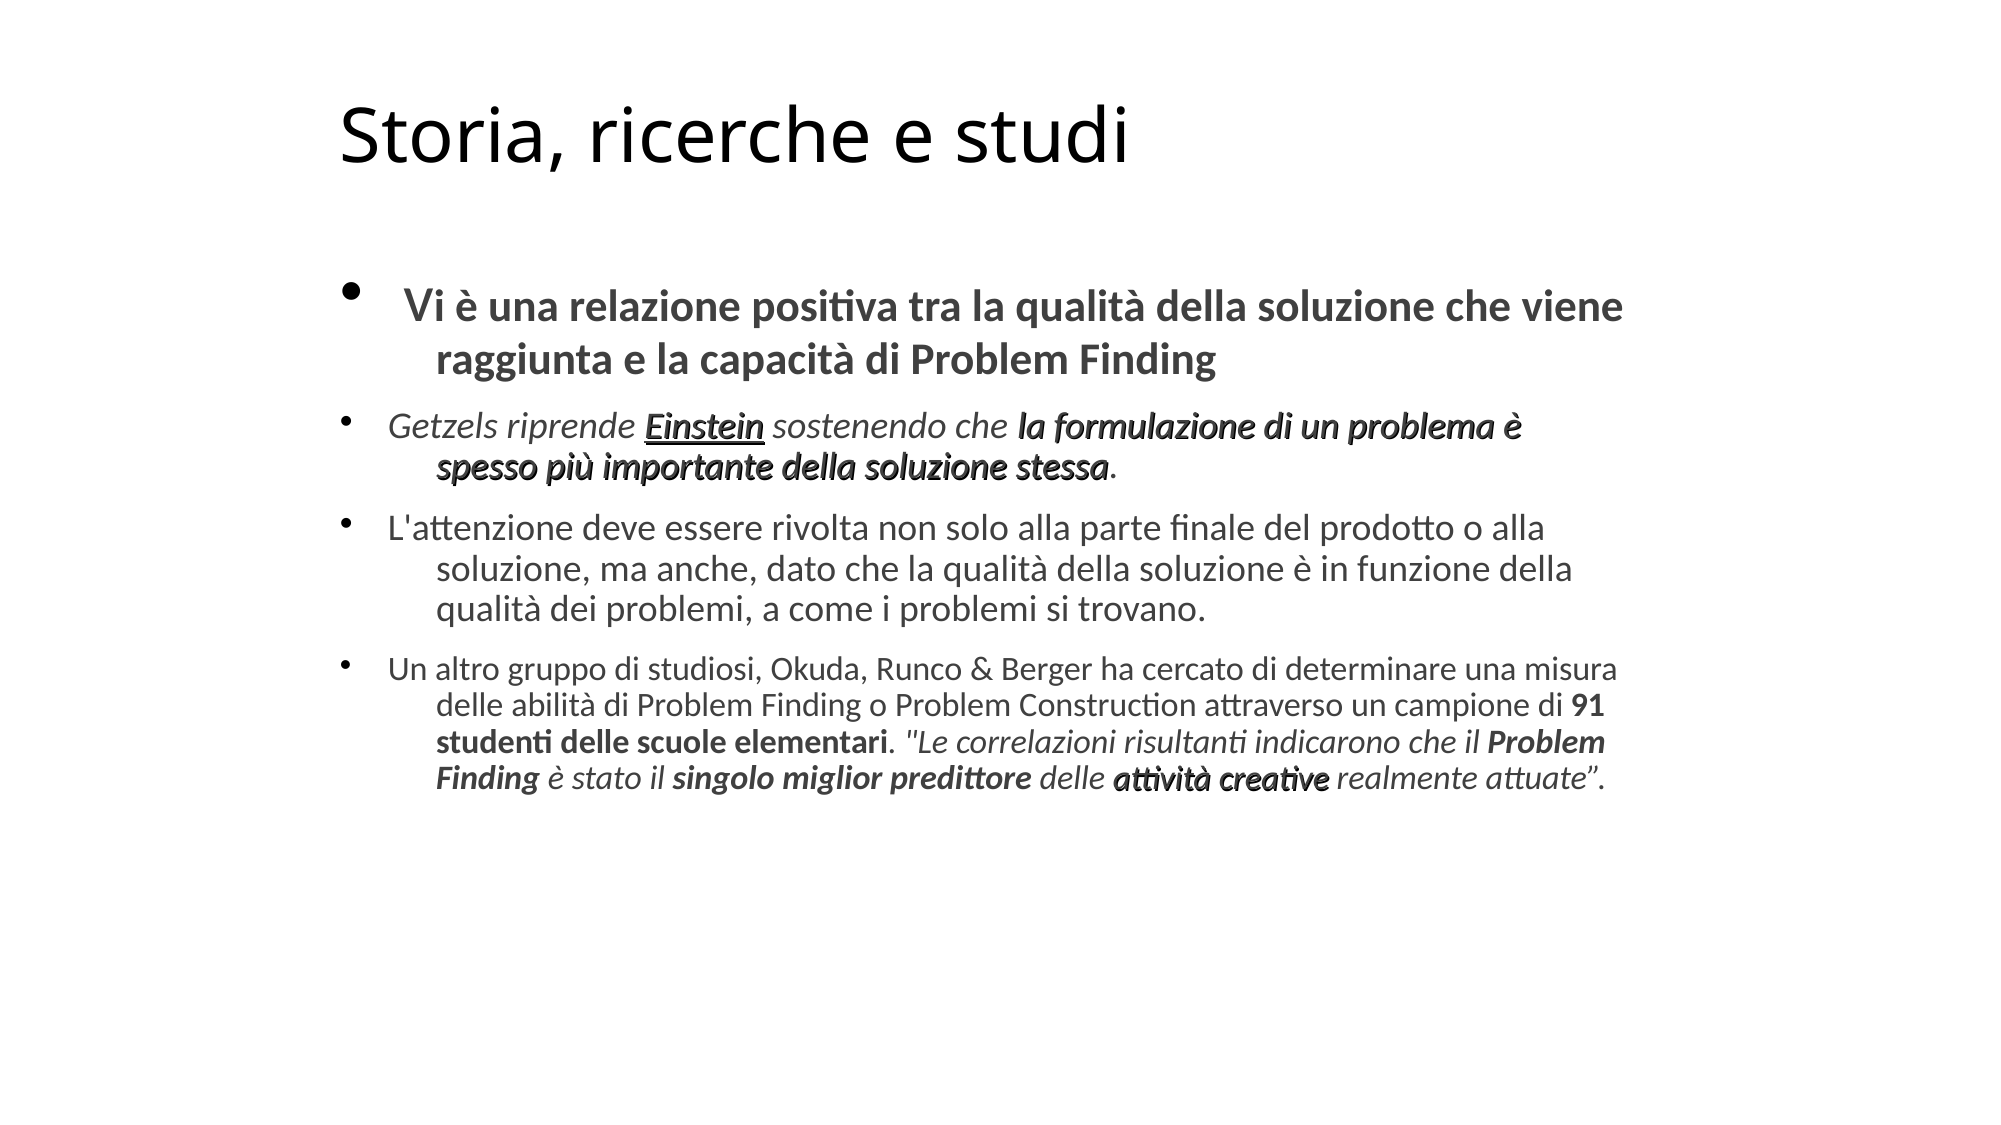

# Storia, ricerche e studi
 vi è una relazione positiva tra la qualità della soluzione che viene raggiunta e la capacità di Problem Finding
Getzels riprende Einstein sostenendo che la formulazione di un problema è spesso più importante della soluzione stessa.
L'attenzione deve essere rivolta non solo alla parte finale del prodotto o alla soluzione, ma anche, dato che la qualità della soluzione è in funzione della qualità dei problemi, a come i problemi si trovano.
Un altro gruppo di studiosi, Okuda, Runco & Berger ha cercato di determinare una misura delle abilità di Problem Finding o Problem Construction attraverso un campione di 91 studenti delle scuole elementari. "Le correlazioni risultanti indicarono che il Problem Finding è stato il singolo miglior predittore delle attività creative realmente attuate”.